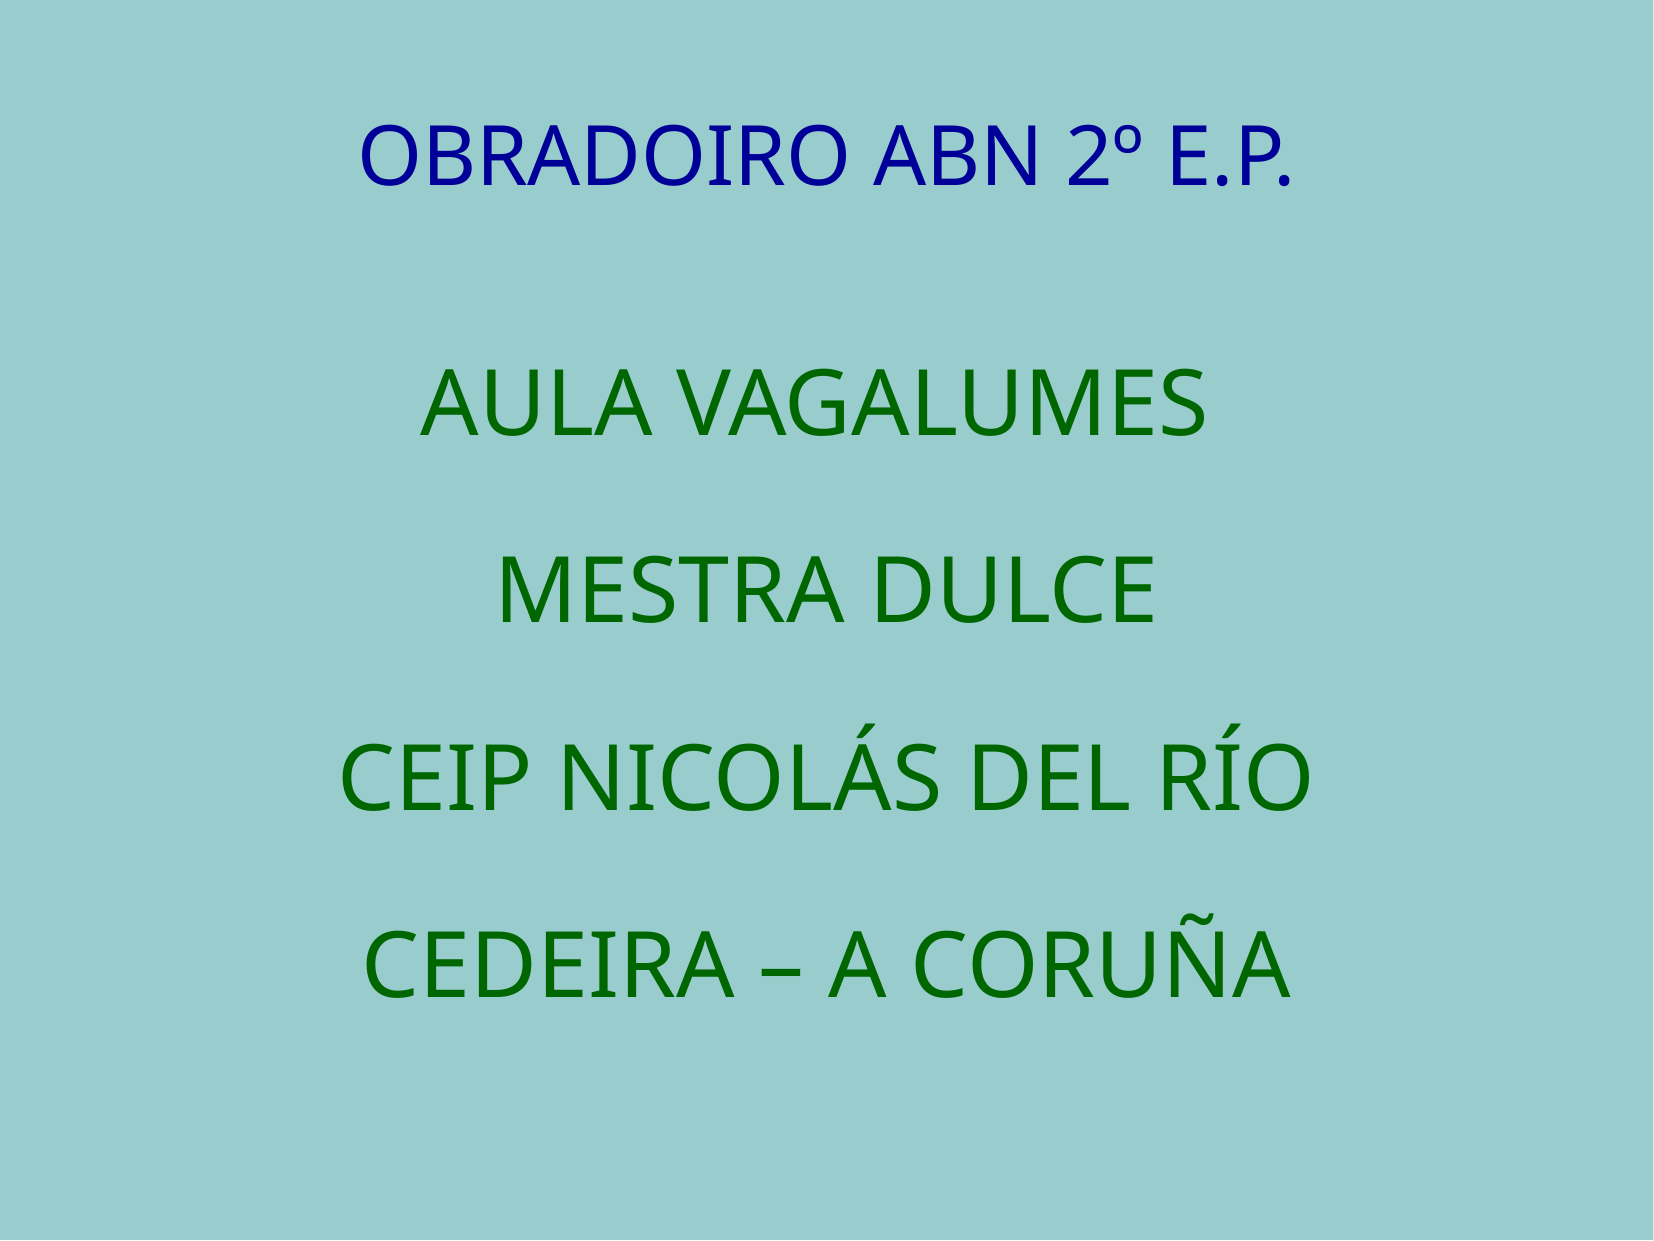

# OBRADOIRO ABN 2º E.P.
AULA VAGALUMES
MESTRA DULCE
CEIP NICOLÁS DEL RÍO
CEDEIRA – A CORUÑA